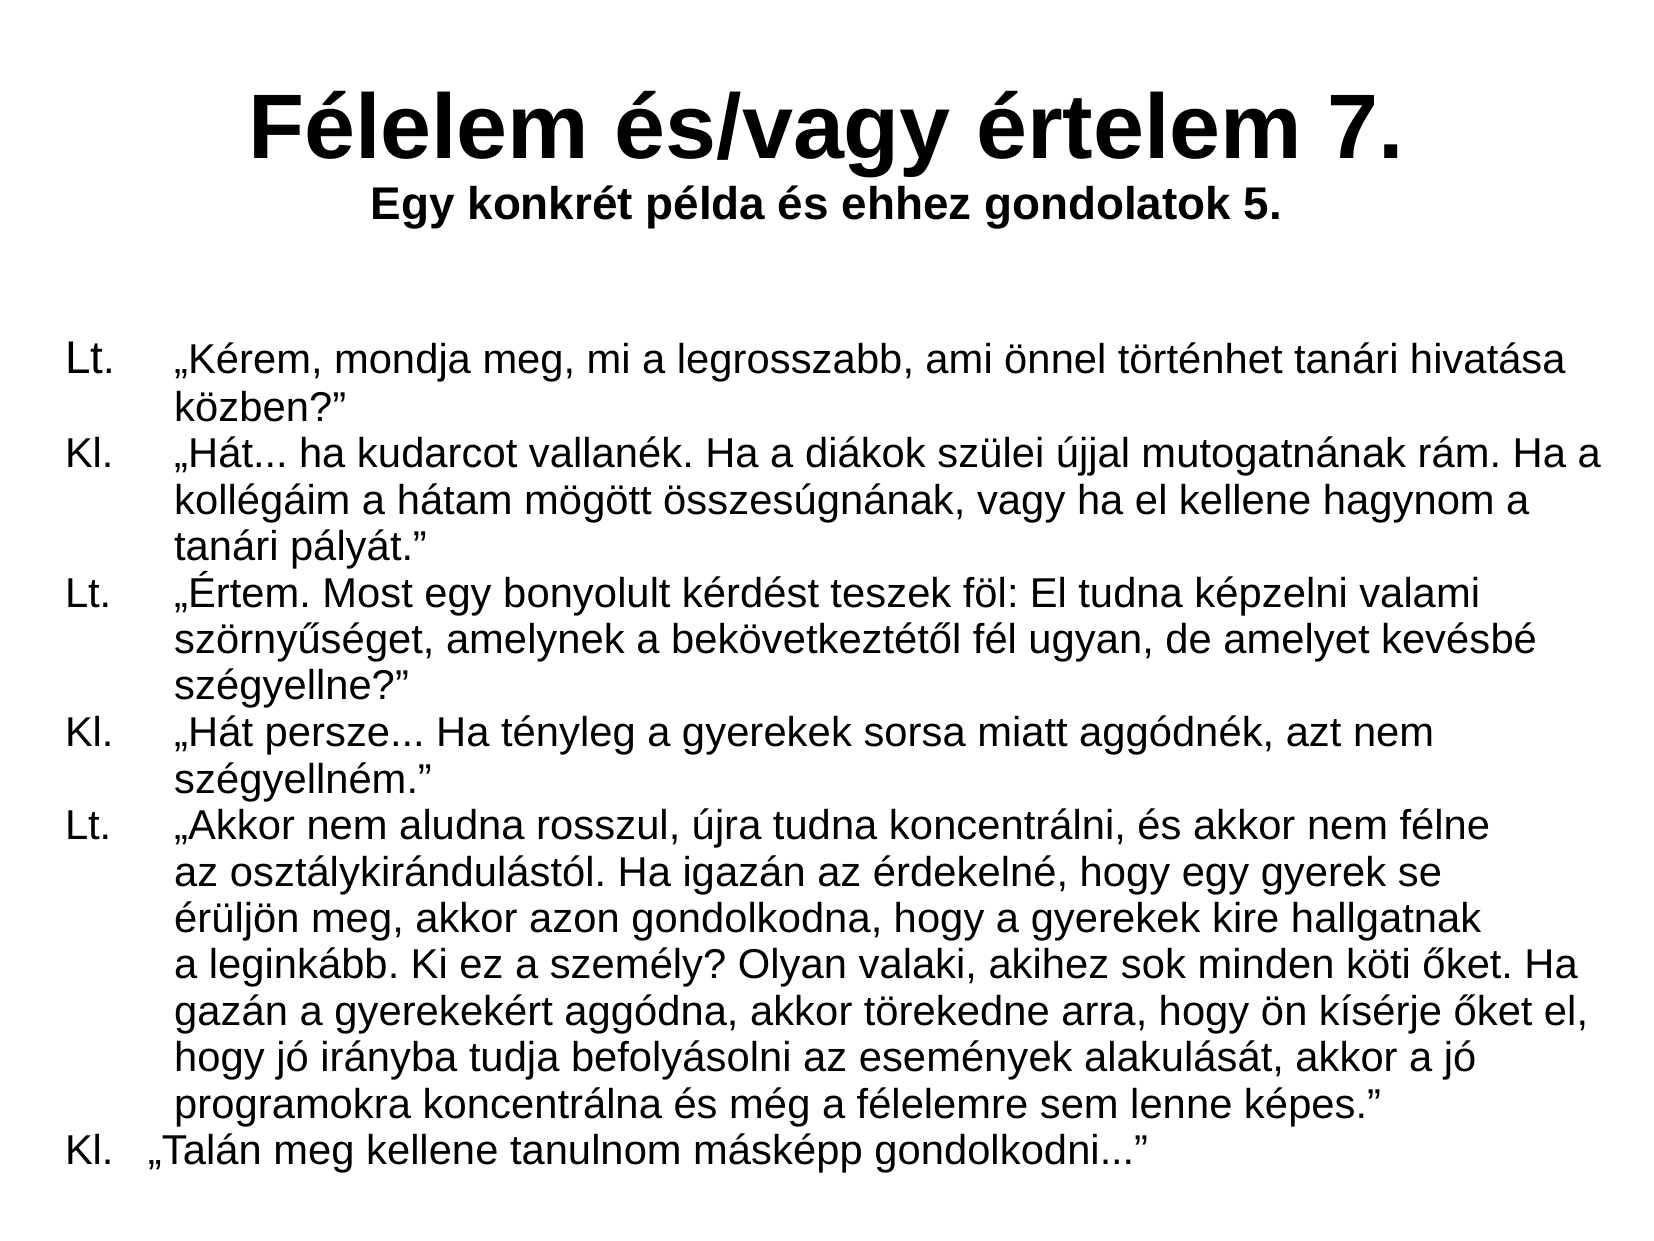

# Félelem és/vagy értelem 7. Egy konkrét példa és ehhez gondolatok 5.
Lt. 	„Kérem, mondja meg, mi a legrosszabb, ami önnel történhet tanári hivatása 	közben?”
Kl.	„Hát... ha kudarcot vallanék. Ha a diákok szülei újjal mutogatnának rám. Ha a 	kollégáim a hátam mögött összesúgnának, vagy ha el kellene hagynom a 		tanári pályát.”
Lt.	„Értem. Most egy bonyolult kérdést teszek föl: El tudna képzelni valami
	szörnyűséget, amelynek a bekövetkeztétől fél ugyan, de amelyet kevésbé 		szégyellne?”
Kl.	„Hát persze... Ha tényleg a gyerekek sorsa miatt aggódnék, azt nem 			szégyellném.”
Lt.	„Akkor nem aludna rosszul, újra tudna koncentrálni, és akkor nem félne
	az osztálykirándulástól. Ha igazán az érdekelné, hogy egy gyerek se 			érüljön meg, akkor azon gondolkodna, hogy a gyerekek kire hallgatnak
	a leginkább. Ki ez a személy? Olyan valaki, akihez sok minden köti őket. Ha 	gazán a gyerekekért aggódna, akkor törekedne arra, hogy ön kísérje őket el, 	hogy jó irányba tudja befolyásolni az események alakulását, akkor a jó 			programokra koncentrálna és még a félelemre sem lenne képes.”
Kl. „Talán meg kellene tanulnom másképp gondolkodni...”